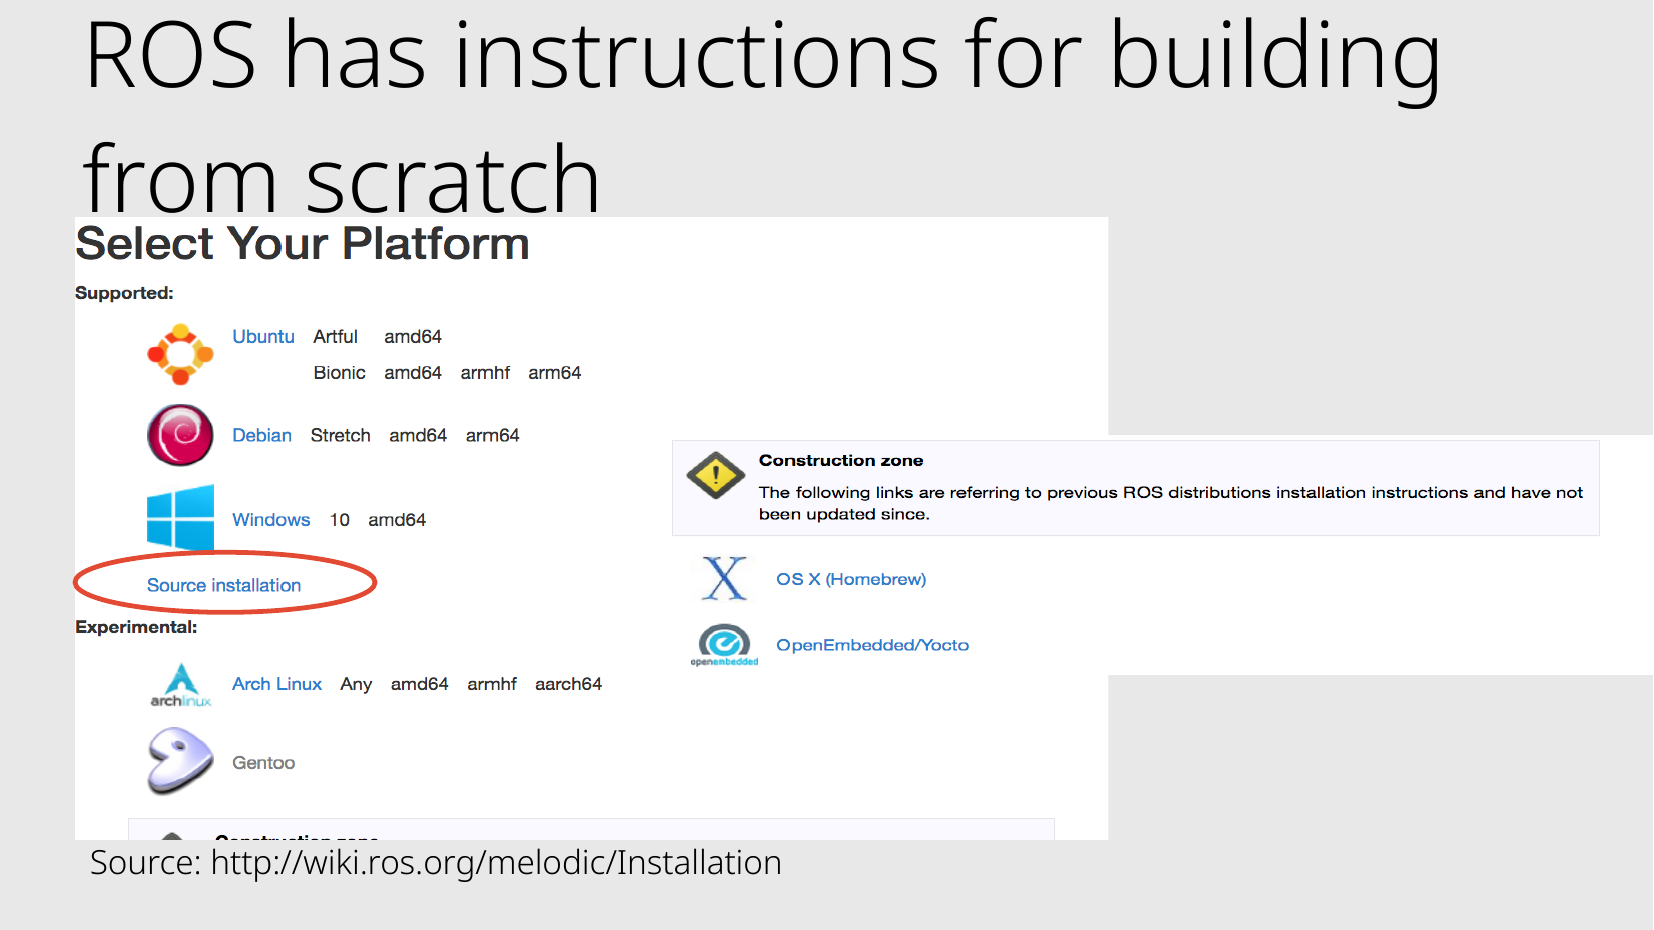

# ROS has instructions for building from scratch
Source: http://wiki.ros.org/melodic/Installation